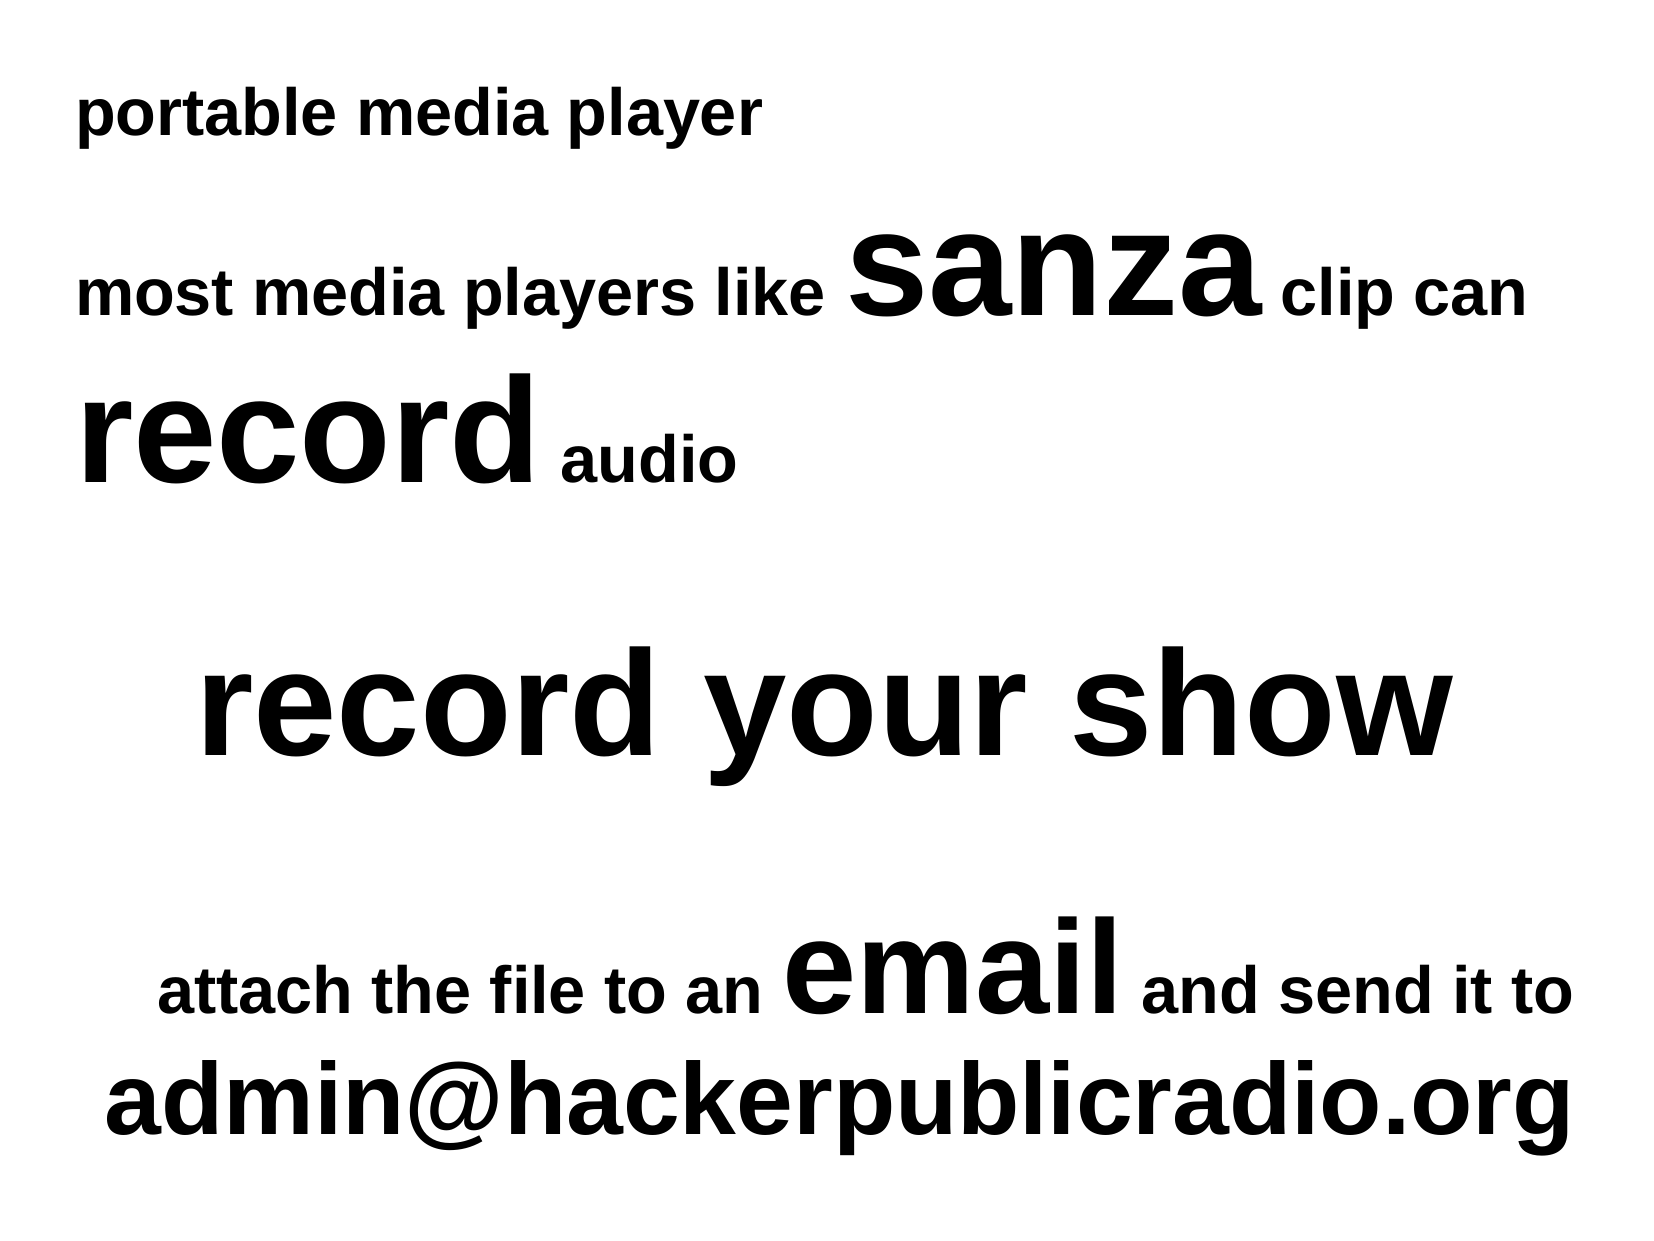

# portable media player
most media players like sanza clip can record audio
record your show
attach the file to an email and send it to admin@hackerpublicradio.org